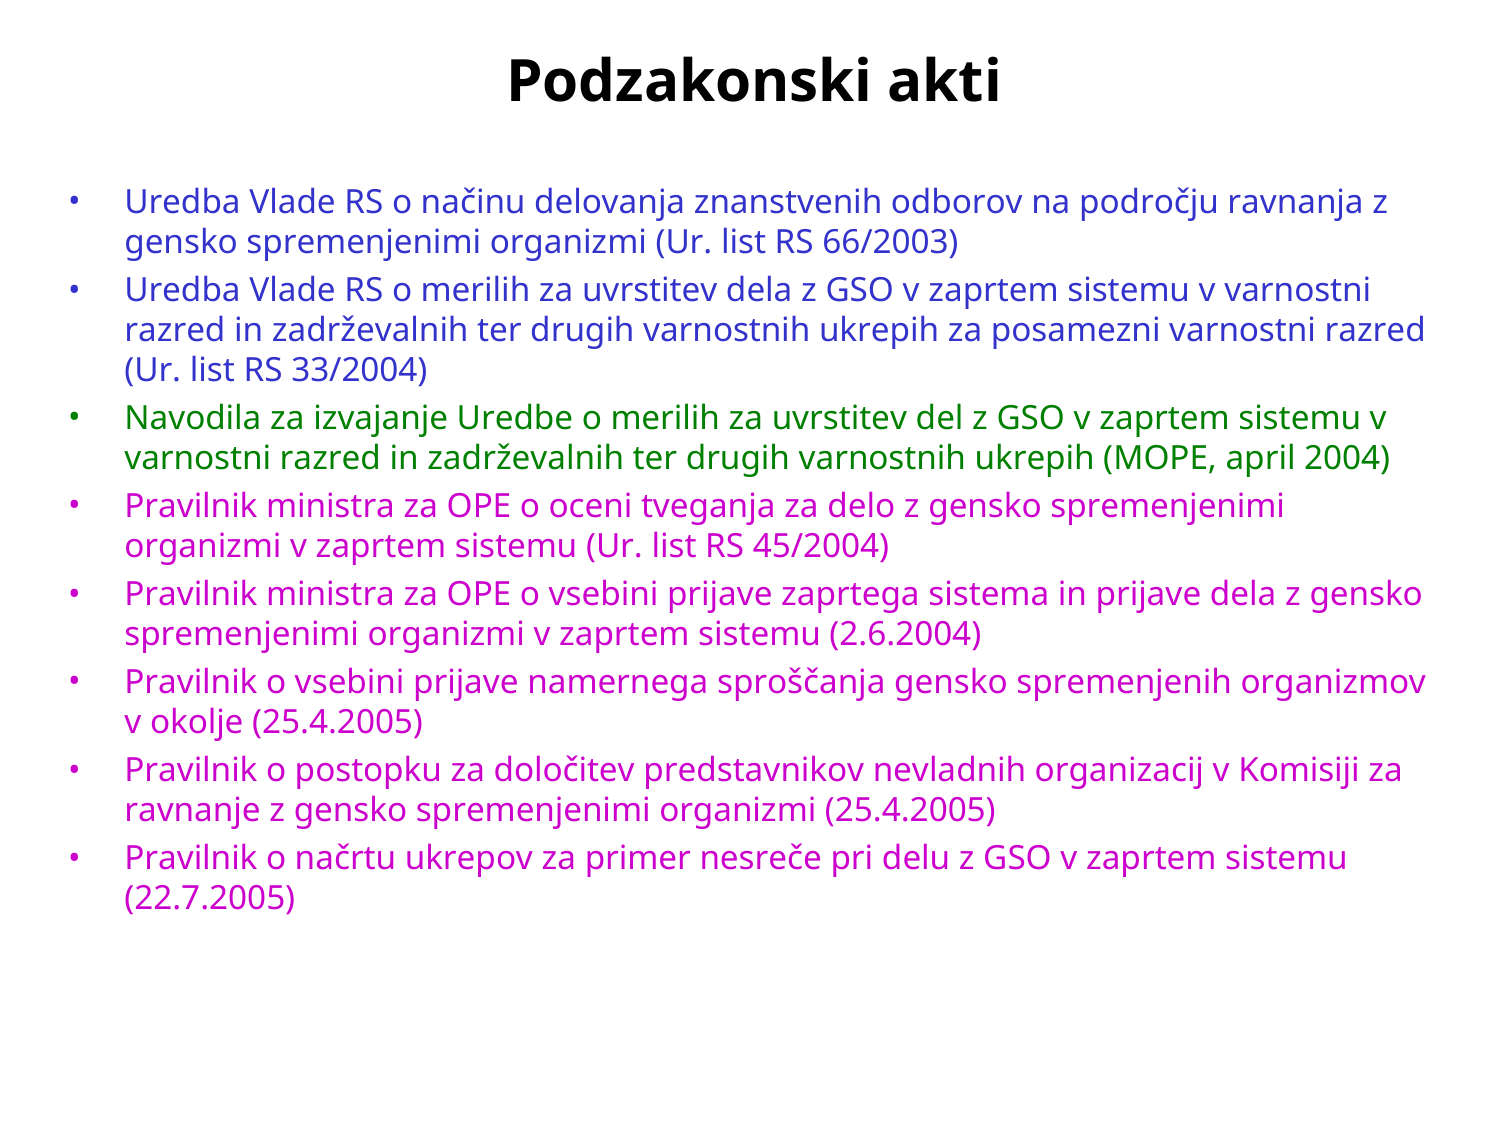

Podzakonski akti
# Uredba Vlade RS o načinu delovanja znanstvenih odborov na področju ravnanja z gensko spremenjenimi organizmi (Ur. list RS 66/2003)
Uredba Vlade RS o merilih za uvrstitev dela z GSO v zaprtem sistemu v varnostni razred in zadrževalnih ter drugih varnostnih ukrepih za posamezni varnostni razred (Ur. list RS 33/2004)
Navodila za izvajanje Uredbe o merilih za uvrstitev del z GSO v zaprtem sistemu v varnostni razred in zadrževalnih ter drugih varnostnih ukrepih (MOPE, april 2004)
Pravilnik ministra za OPE o oceni tveganja za delo z gensko spremenjenimi organizmi v zaprtem sistemu (Ur. list RS 45/2004)
Pravilnik ministra za OPE o vsebini prijave zaprtega sistema in prijave dela z gensko spremenjenimi organizmi v zaprtem sistemu (2.6.2004)
Pravilnik o vsebini prijave namernega sproščanja gensko spremenjenih organizmov v okolje (25.4.2005)
Pravilnik o postopku za določitev predstavnikov nevladnih organizacij v Komisiji za ravnanje z gensko spremenjenimi organizmi (25.4.2005)
Pravilnik o načrtu ukrepov za primer nesreče pri delu z GSO v zaprtem sistemu (22.7.2005)